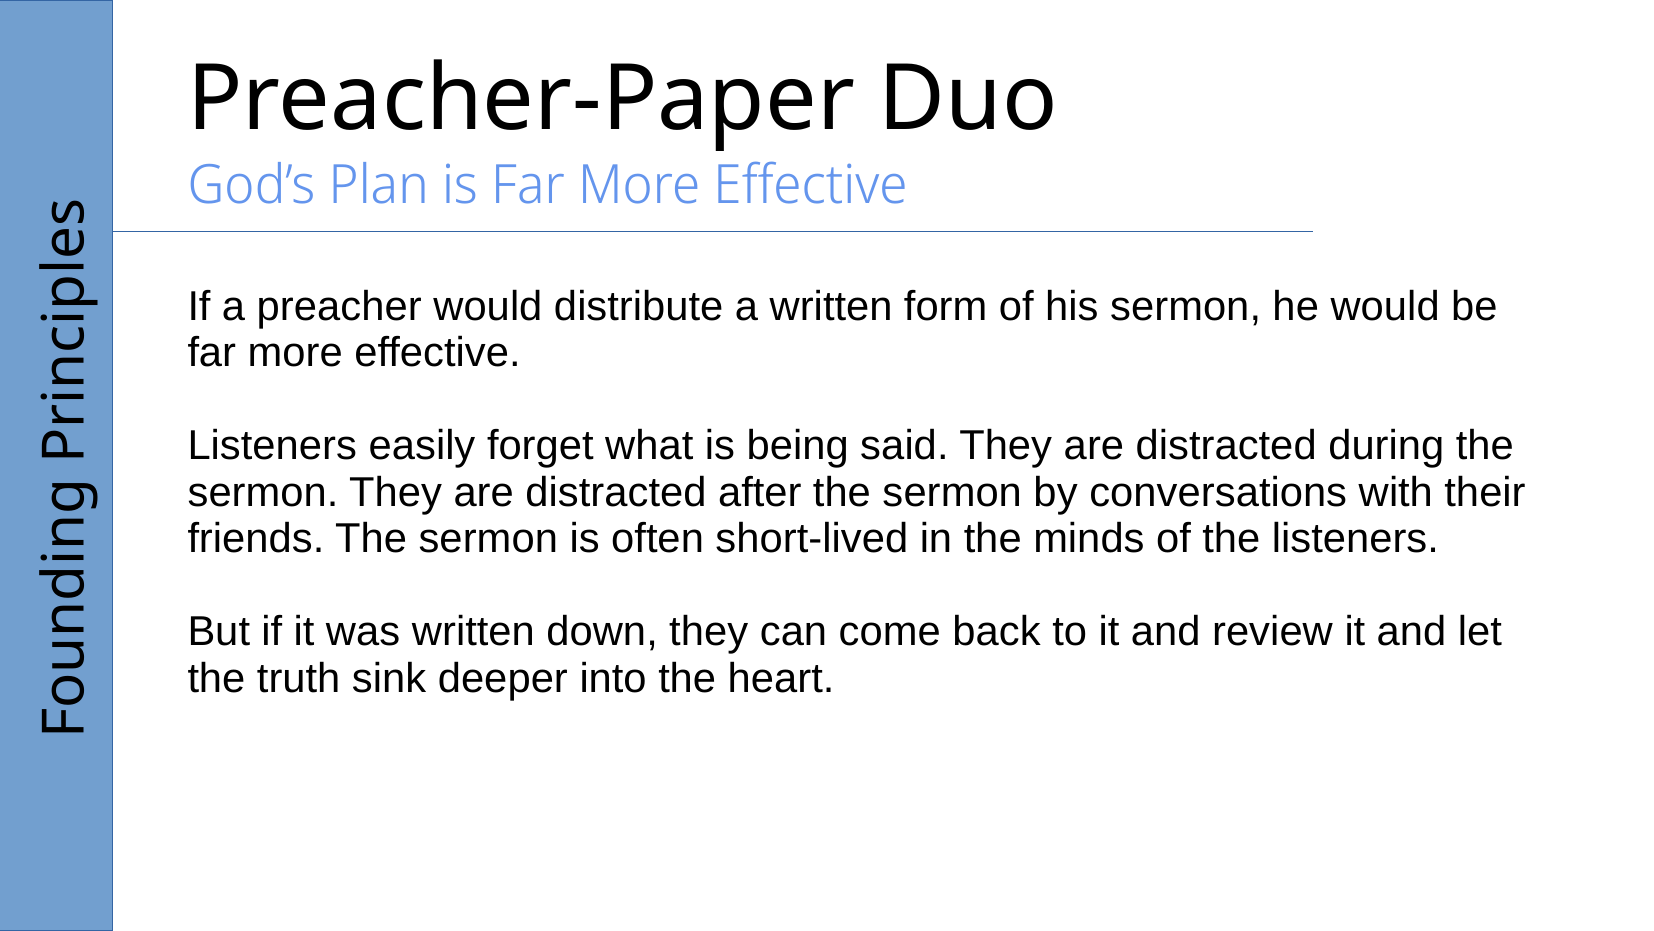

# Preacher-Paper Duo
God’s Plan is Far More Effective
If a preacher would distribute a written form of his sermon, he would be far more effective.
Listeners easily forget what is being said. They are distracted during the sermon. They are distracted after the sermon by conversations with their friends. The sermon is often short-lived in the minds of the listeners.
But if it was written down, they can come back to it and review it and let the truth sink deeper into the heart.
Founding Principles